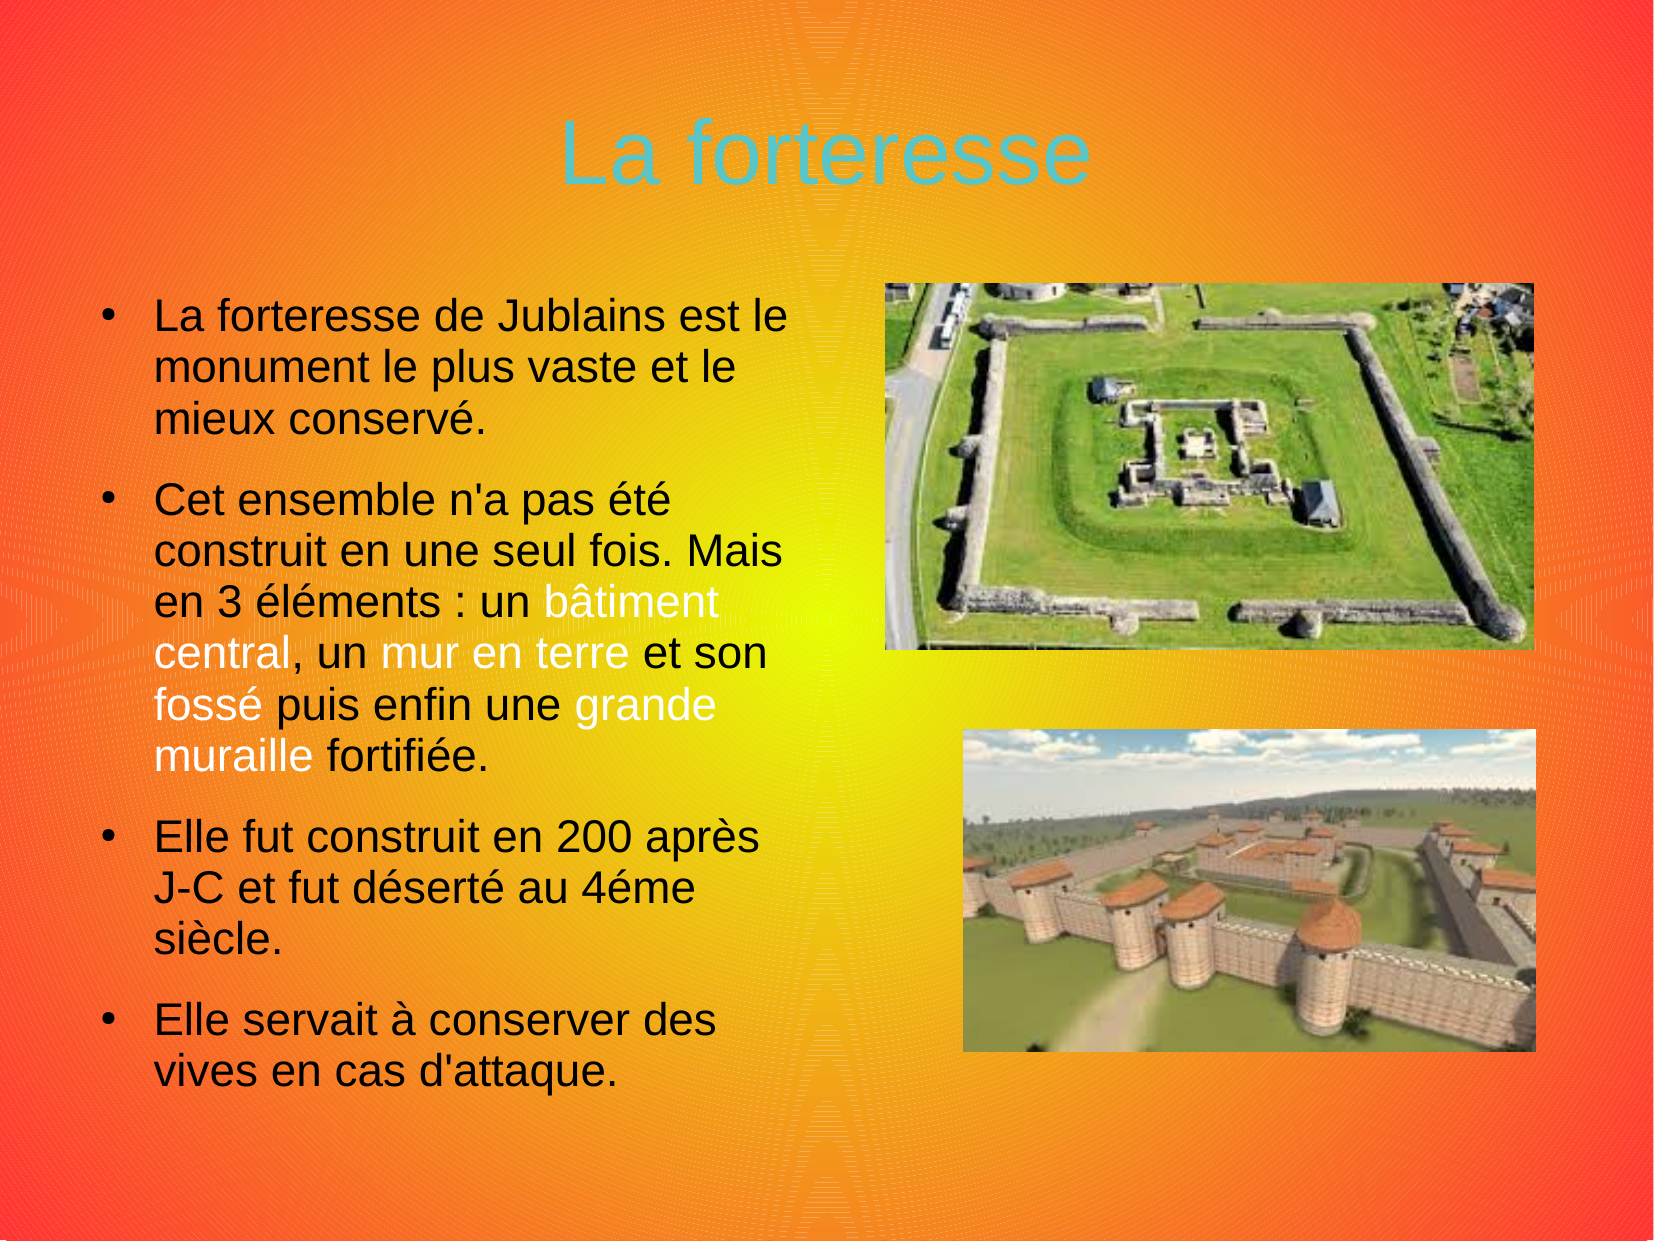

# La forteresse
La forteresse de Jublains est le monument le plus vaste et le mieux conservé.
Cet ensemble n'a pas été construit en une seul fois. Mais en 3 éléments : un bâtiment central, un mur en terre et son fossé puis enfin une grande muraille fortifiée.
Elle fut construit en 200 après J-C et fut déserté au 4éme siècle.
Elle servait à conserver des vives en cas d'attaque.